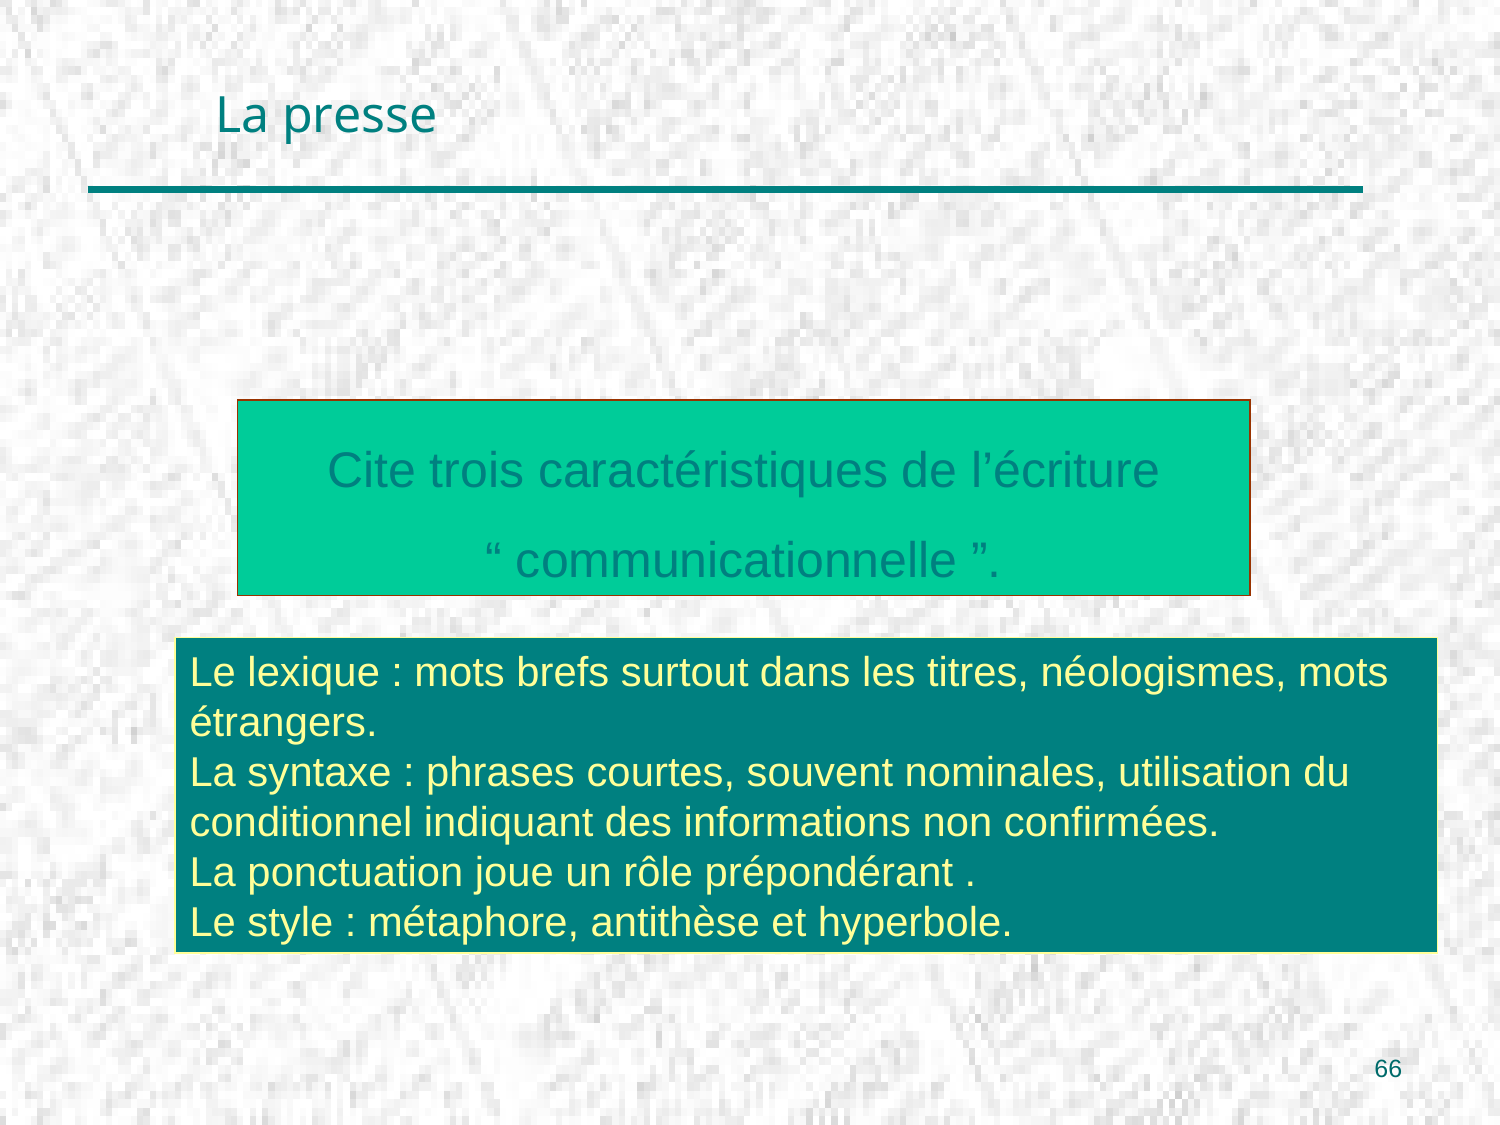

La presse
Cite trois caractéristiques de l’écriture “ communicationnelle ”.
Le lexique : mots brefs surtout dans les titres, néologismes, mots étrangers.
La syntaxe : phrases courtes, souvent nominales, utilisation du conditionnel indiquant des informations non confirmées.
La ponctuation joue un rôle prépondérant .
Le style : métaphore, antithèse et hyperbole.
66